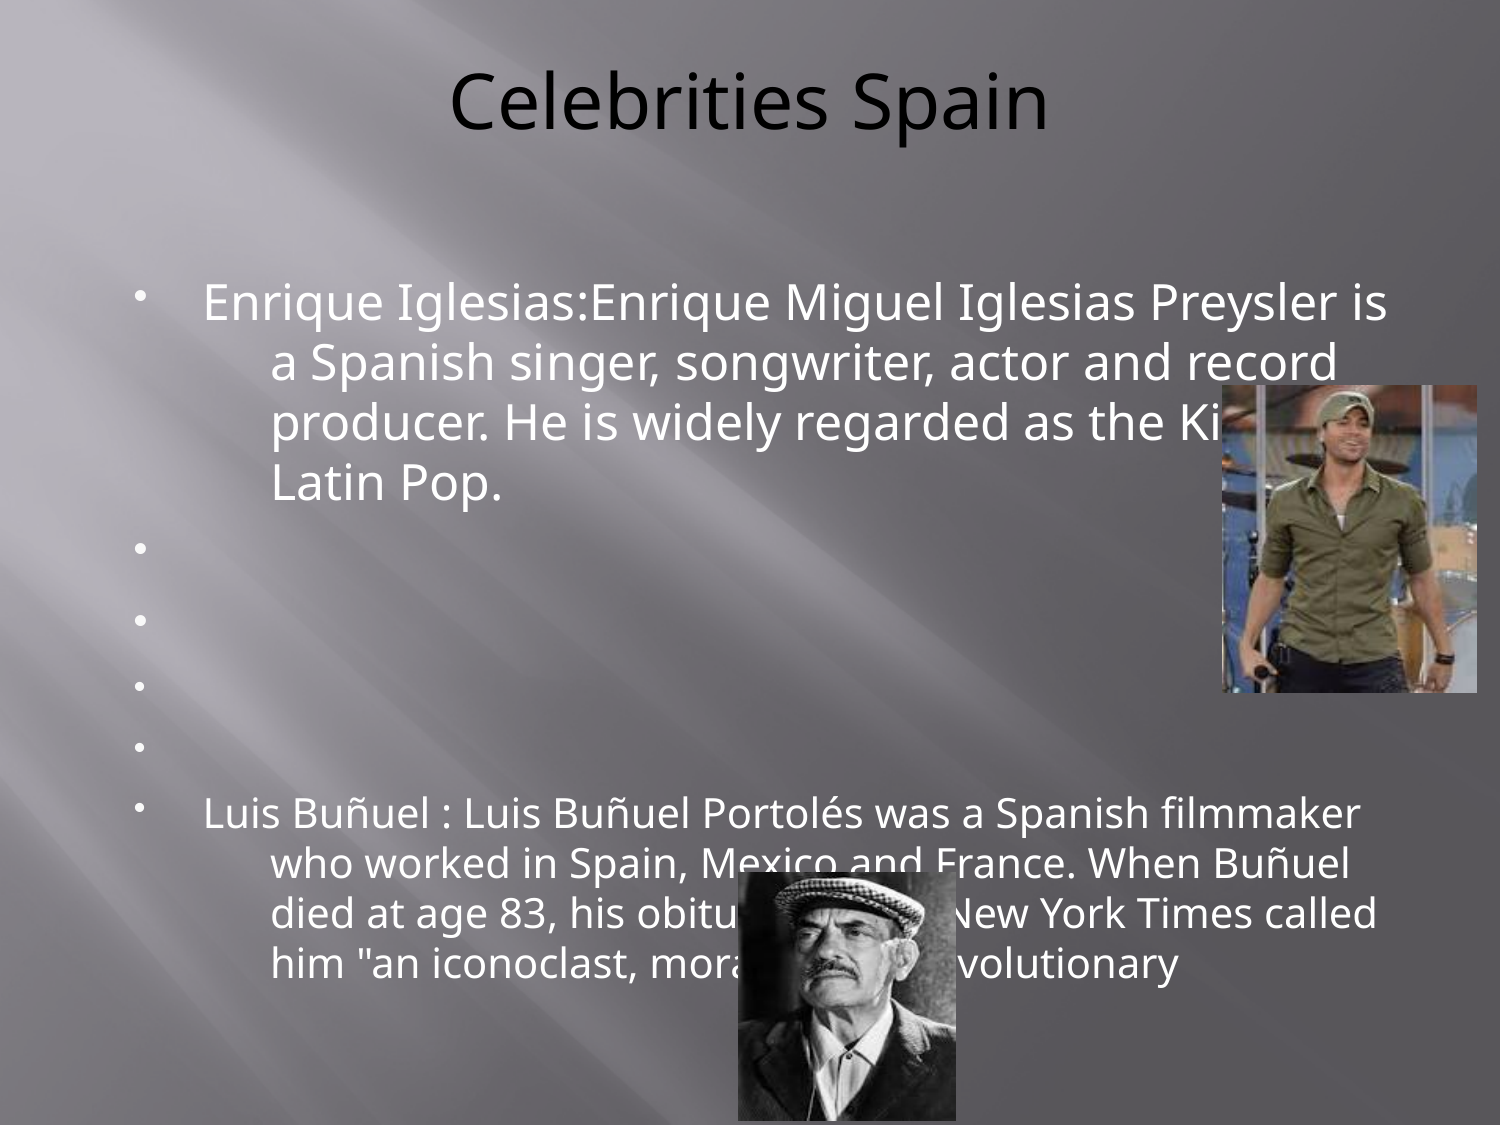

# Celebrities Spain
Enrique Iglesias:Enrique Miguel Iglesias Preysler is a Spanish singer, songwriter, actor and record producer. He is widely regarded as the King of Latin Pop.
Luis Buñuel : Luis Buñuel Portolés was a Spanish filmmaker who worked in Spain, Mexico and France. When Buñuel died at age 83, his obituary in The New York Times called him "an iconoclast, moralist, and revolutionary